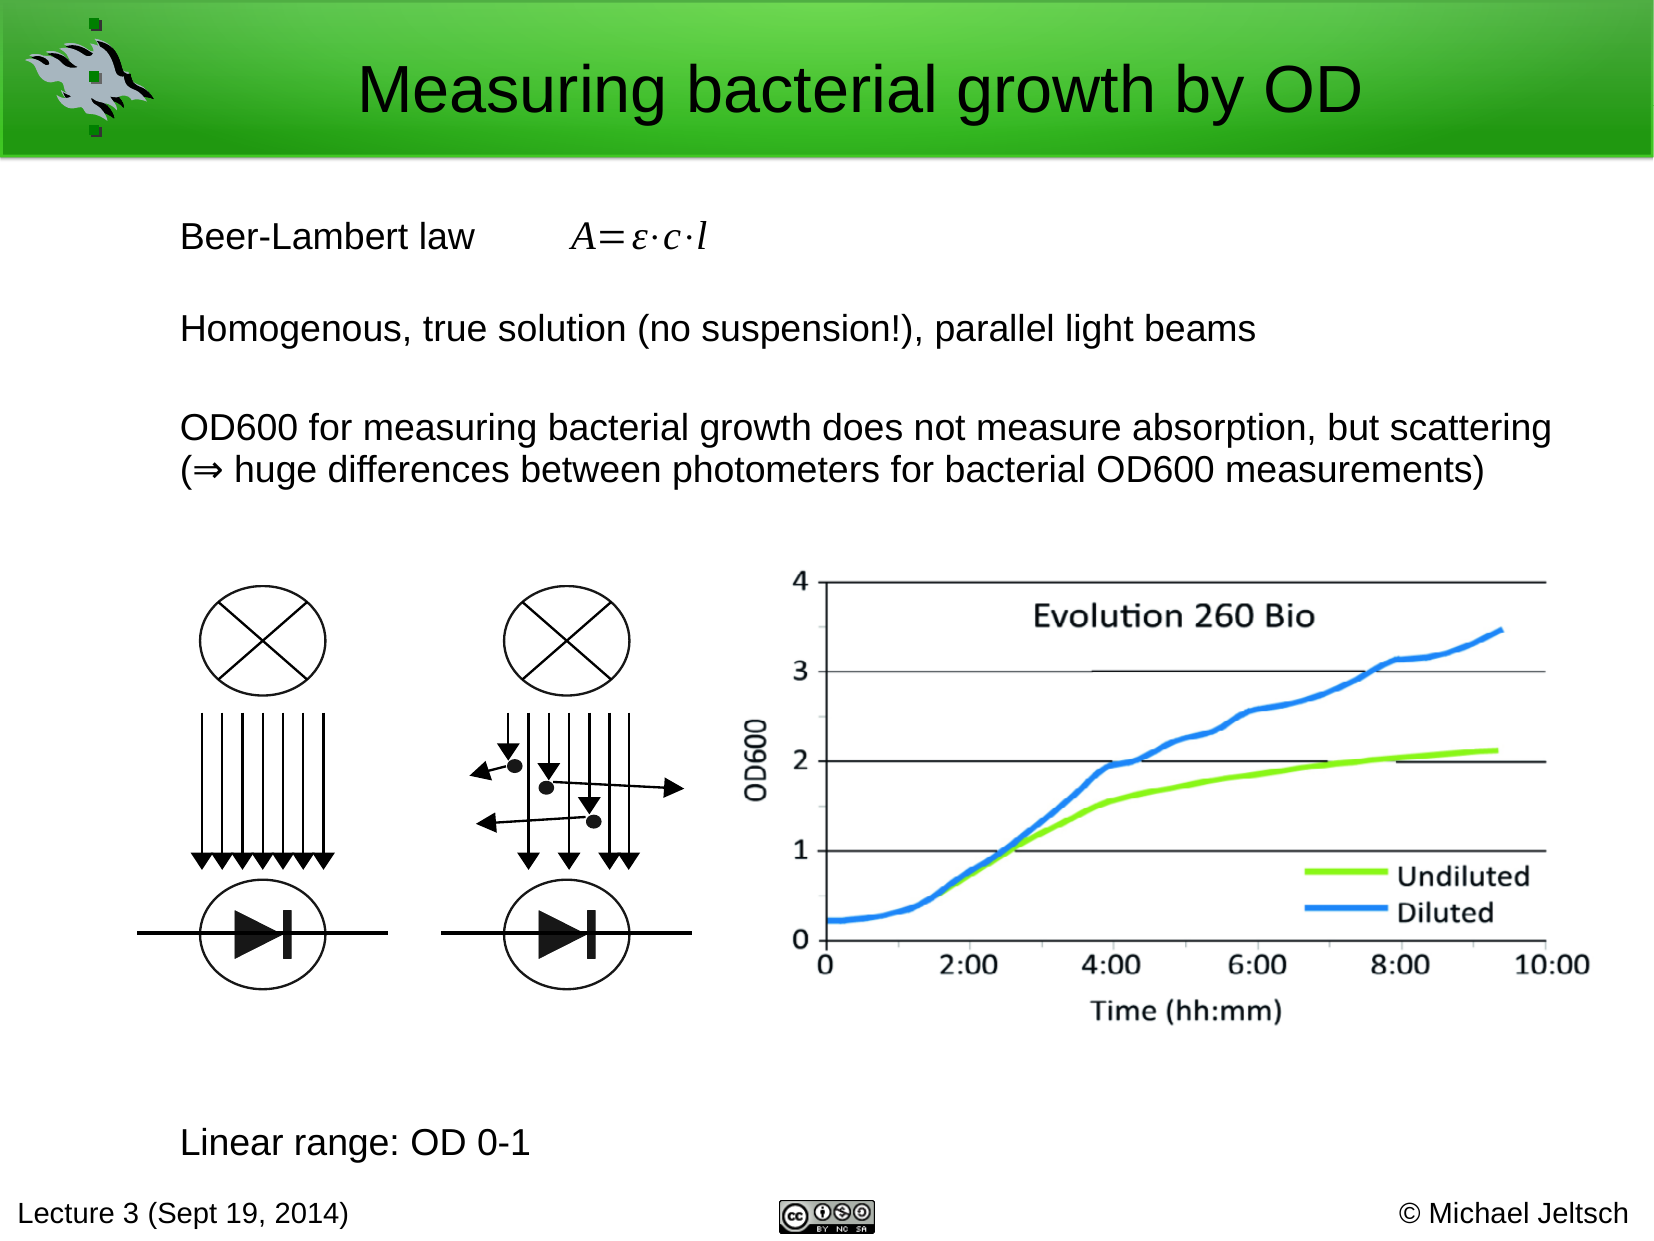

Measuring bacterial growth by OD
Beer-Lambert law
Homogenous, true solution (no suspension!), parallel light beams
OD600 for measuring bacterial growth does not measure absorption, but scattering
(⇒ huge differences between photometers for bacterial OD600 measurements)
Linear range: OD 0-1